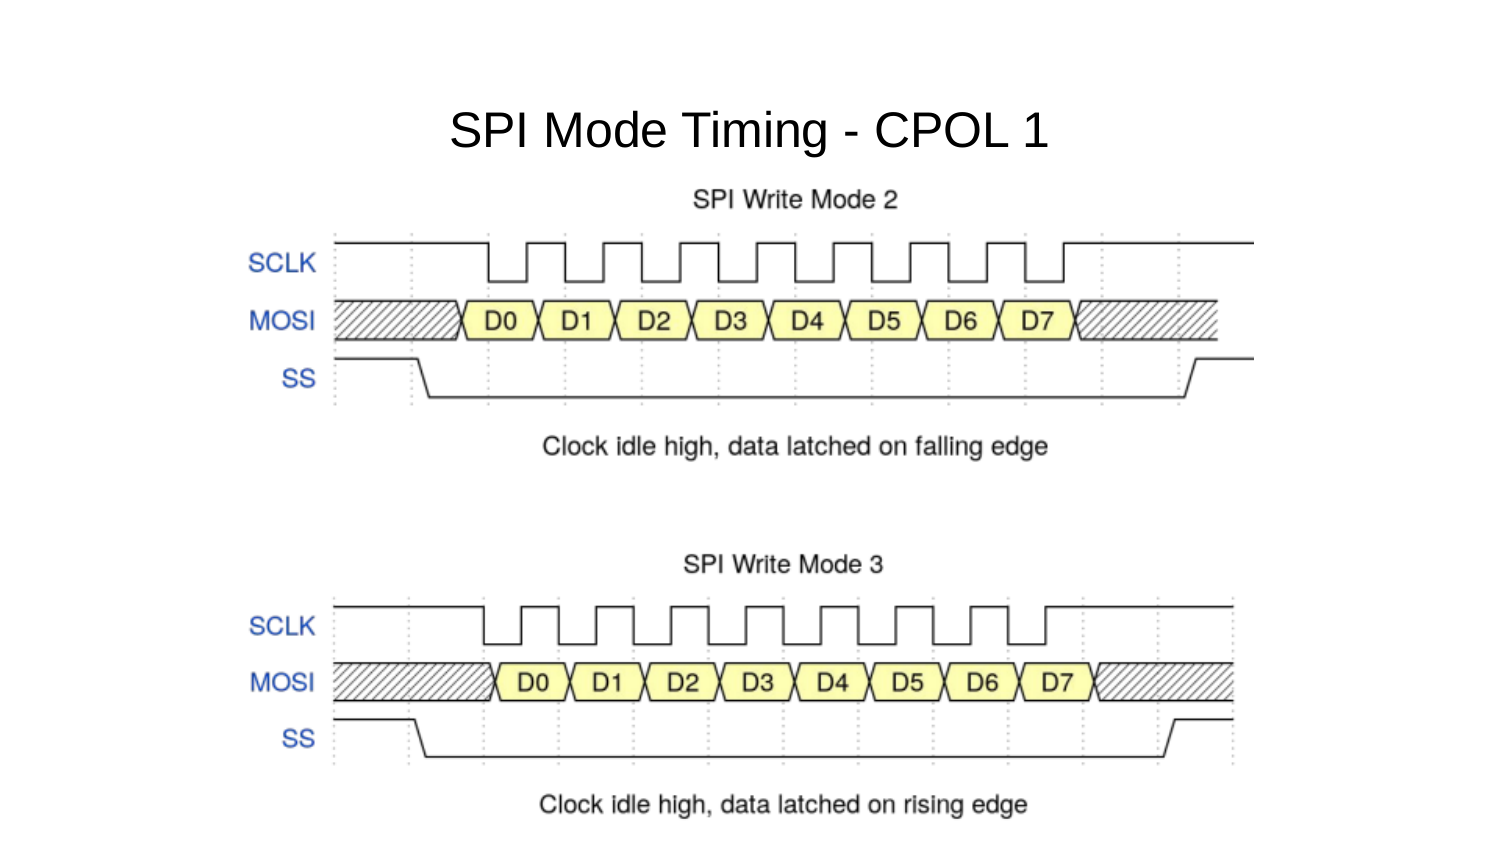

# SPI Mode Timing - CPOL 1